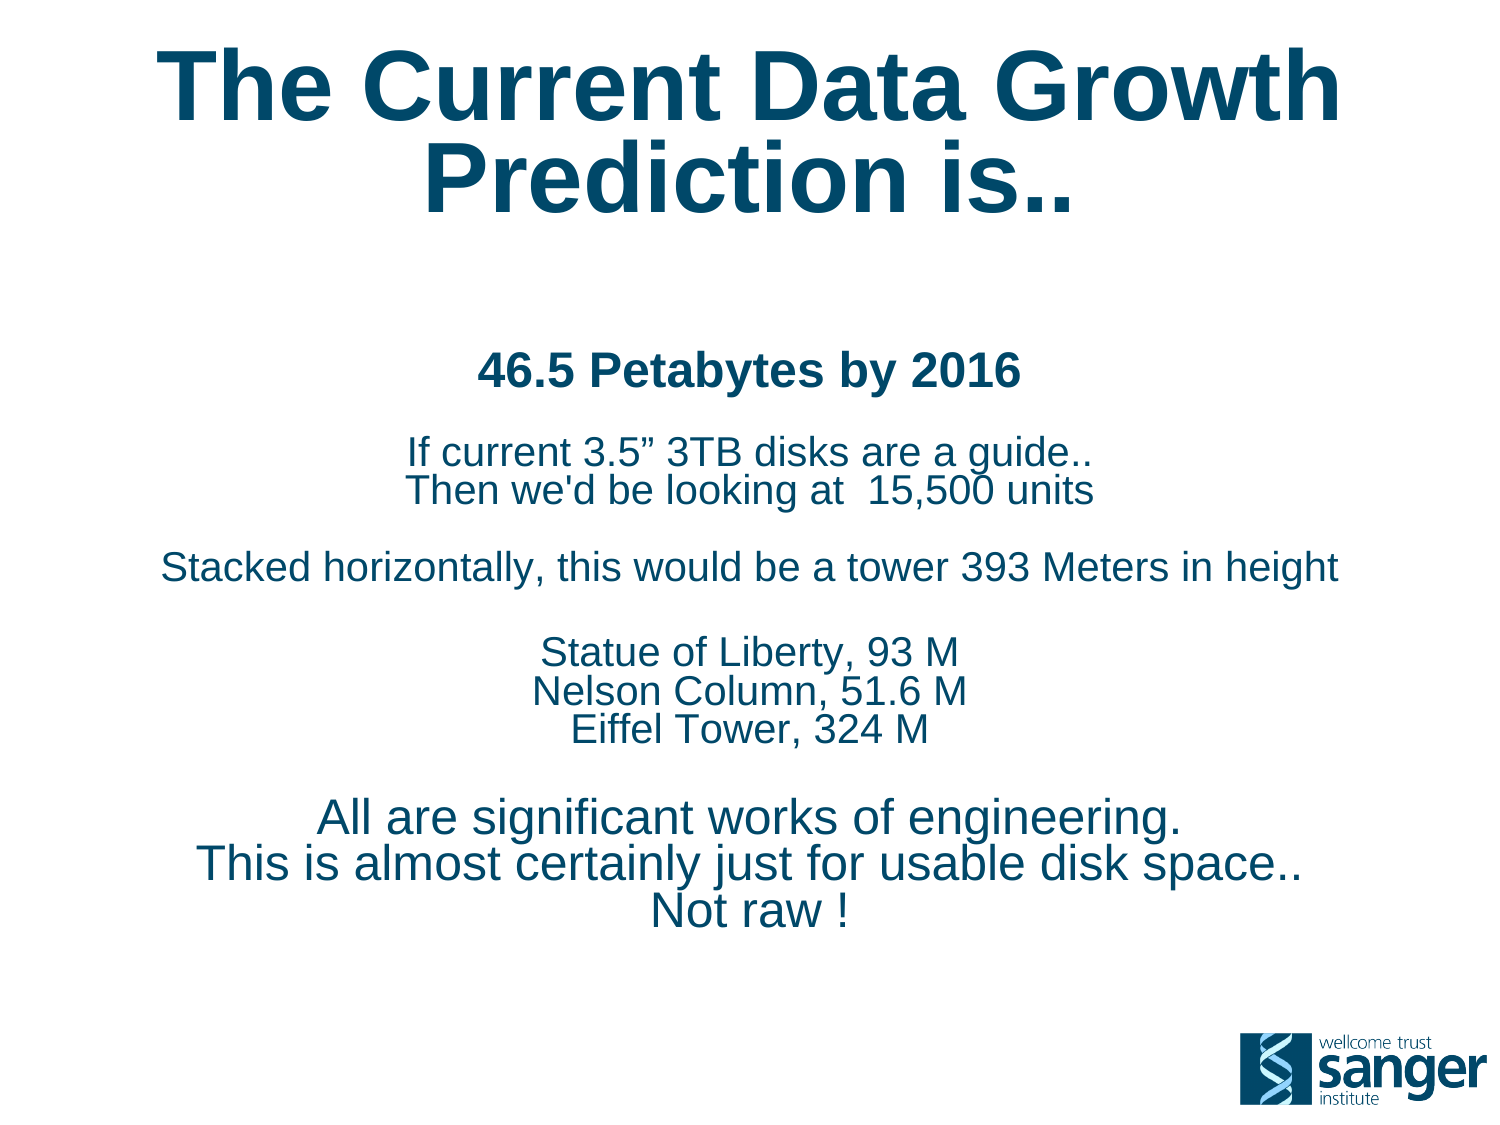

# The Current Data Growth Prediction is..
46.5 Petabytes by 2016
If current 3.5” 3TB disks are a guide..
Then we'd be looking at 15,500 units
Stacked horizontally, this would be a tower 393 Meters in height
Statue of Liberty, 93 M
Nelson Column, 51.6 M
Eiffel Tower, 324 M
All are significant works of engineering.
This is almost certainly just for usable disk space..
Not raw !